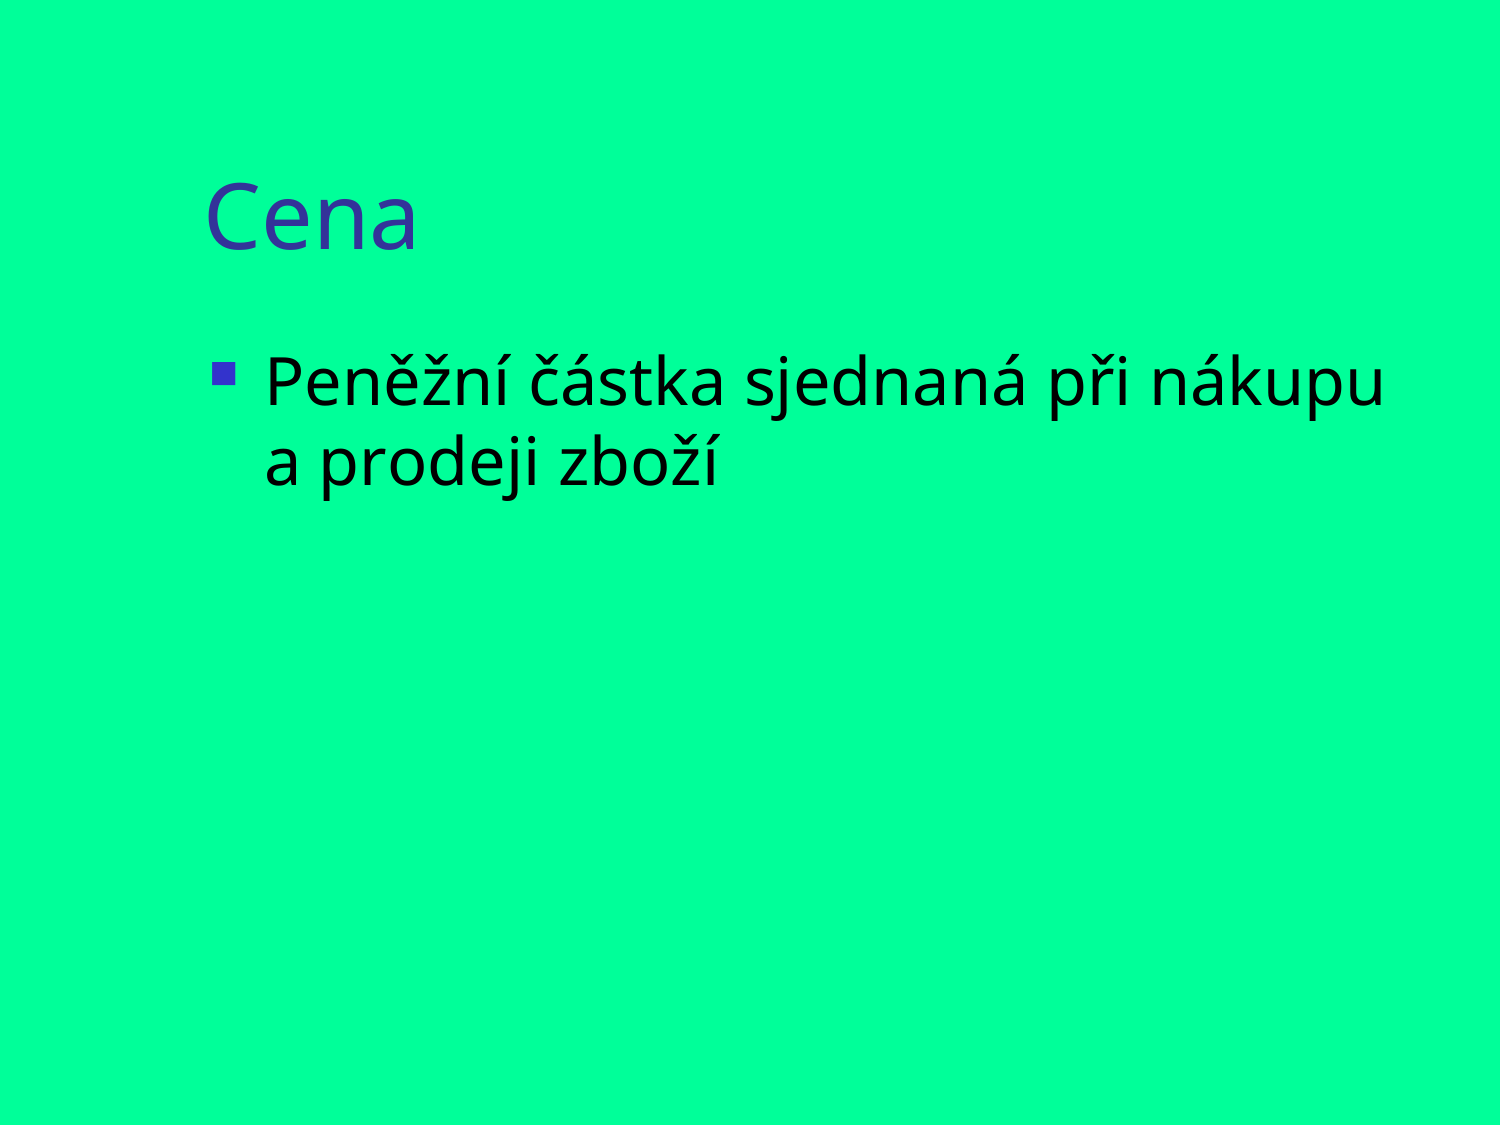

# Cena
Peněžní částka sjednaná při nákupu
a prodeji zboží